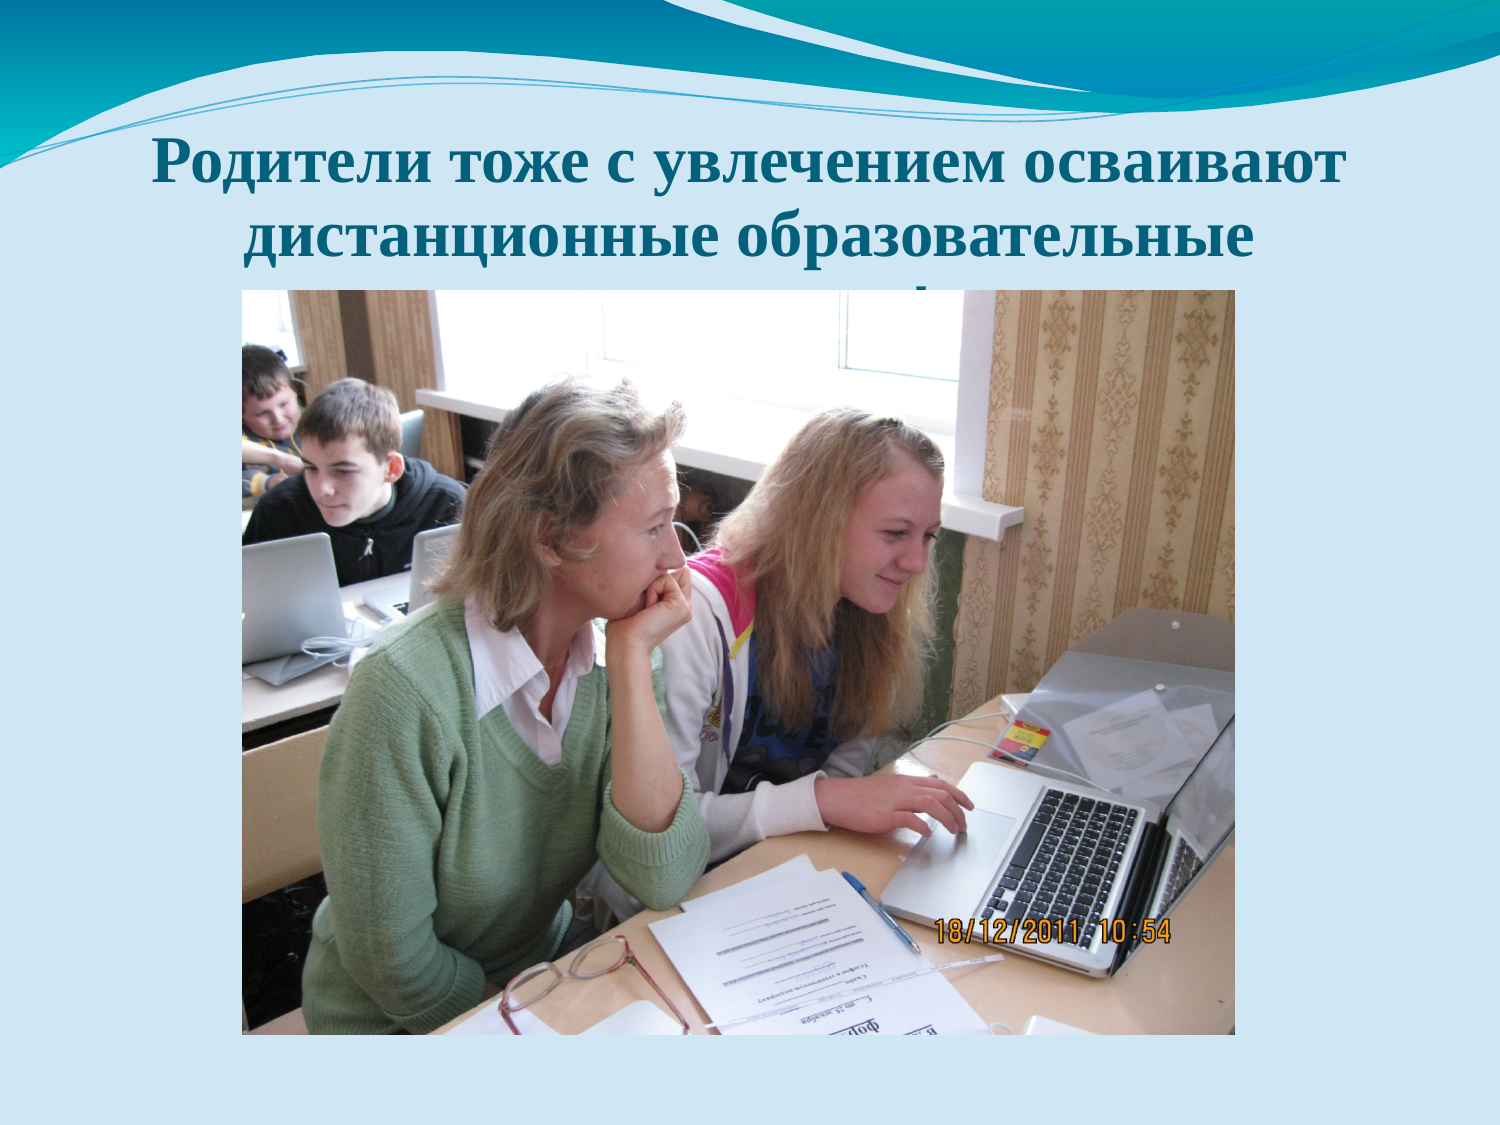

# Родители тоже с увлечением осваивают дистанционные образовательные технологии!